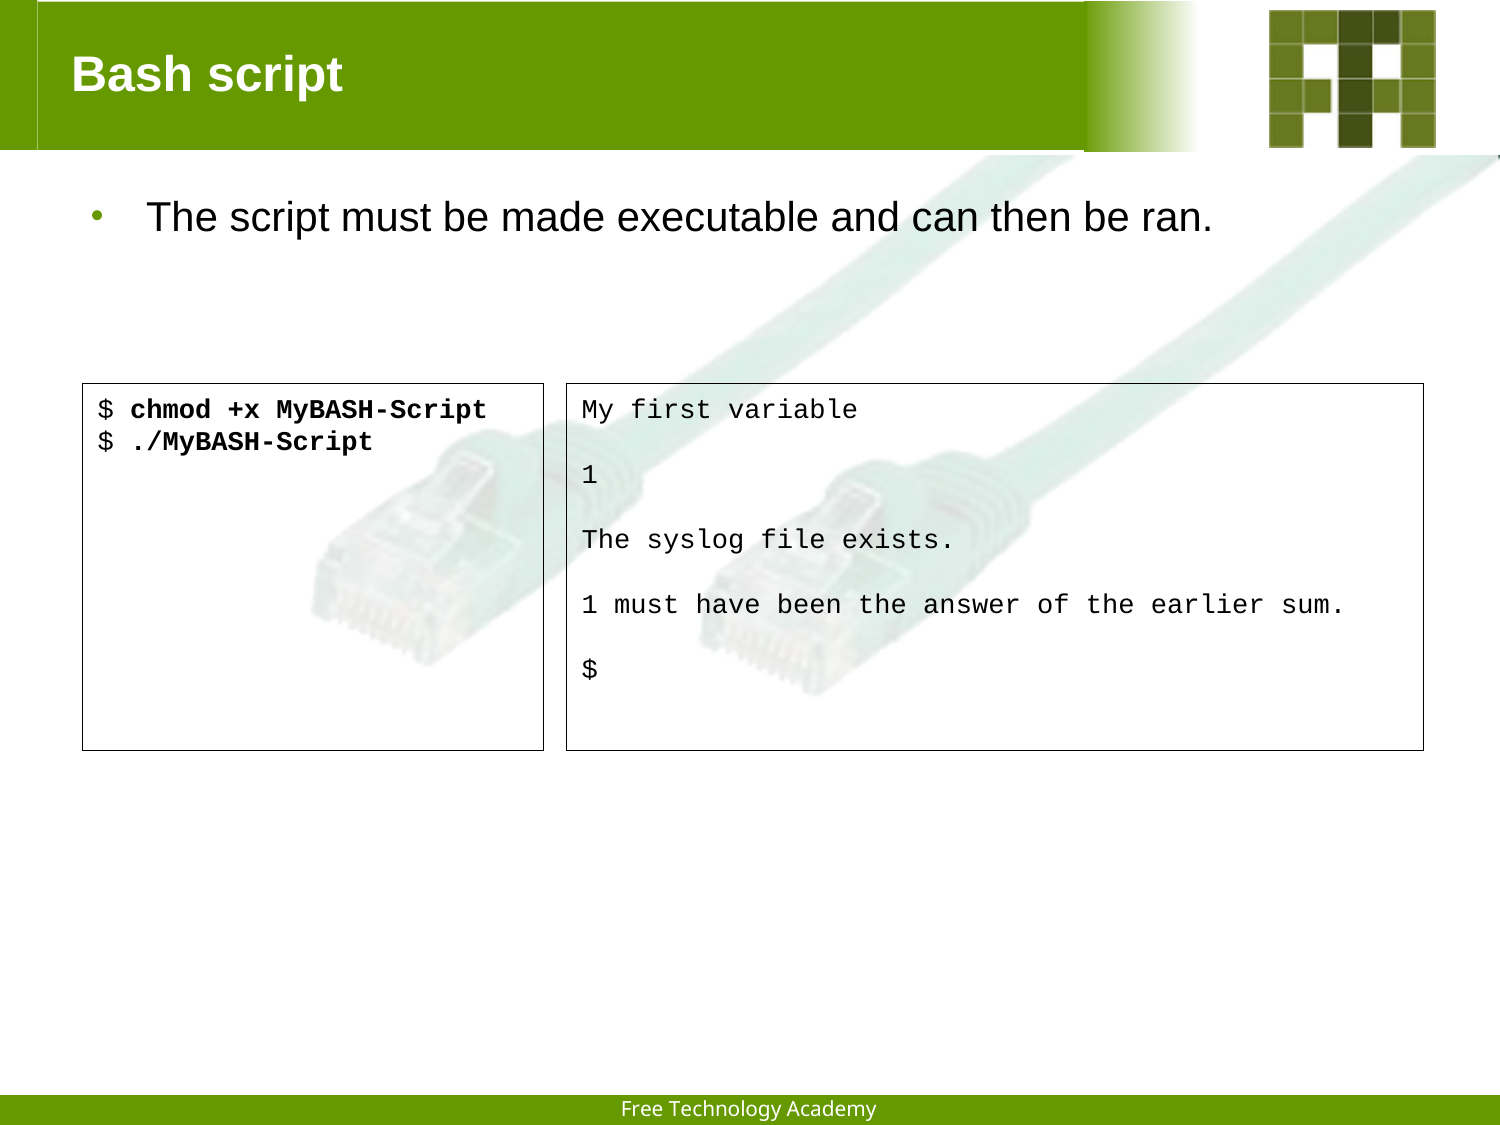

# Bash script
The script must be made executable and can then be ran.
$ chmod +x MyBASH-Script
$ ./MyBASH-Script
My first variable
1
The syslog file exists.
1 must have been the answer of the earlier sum.
$